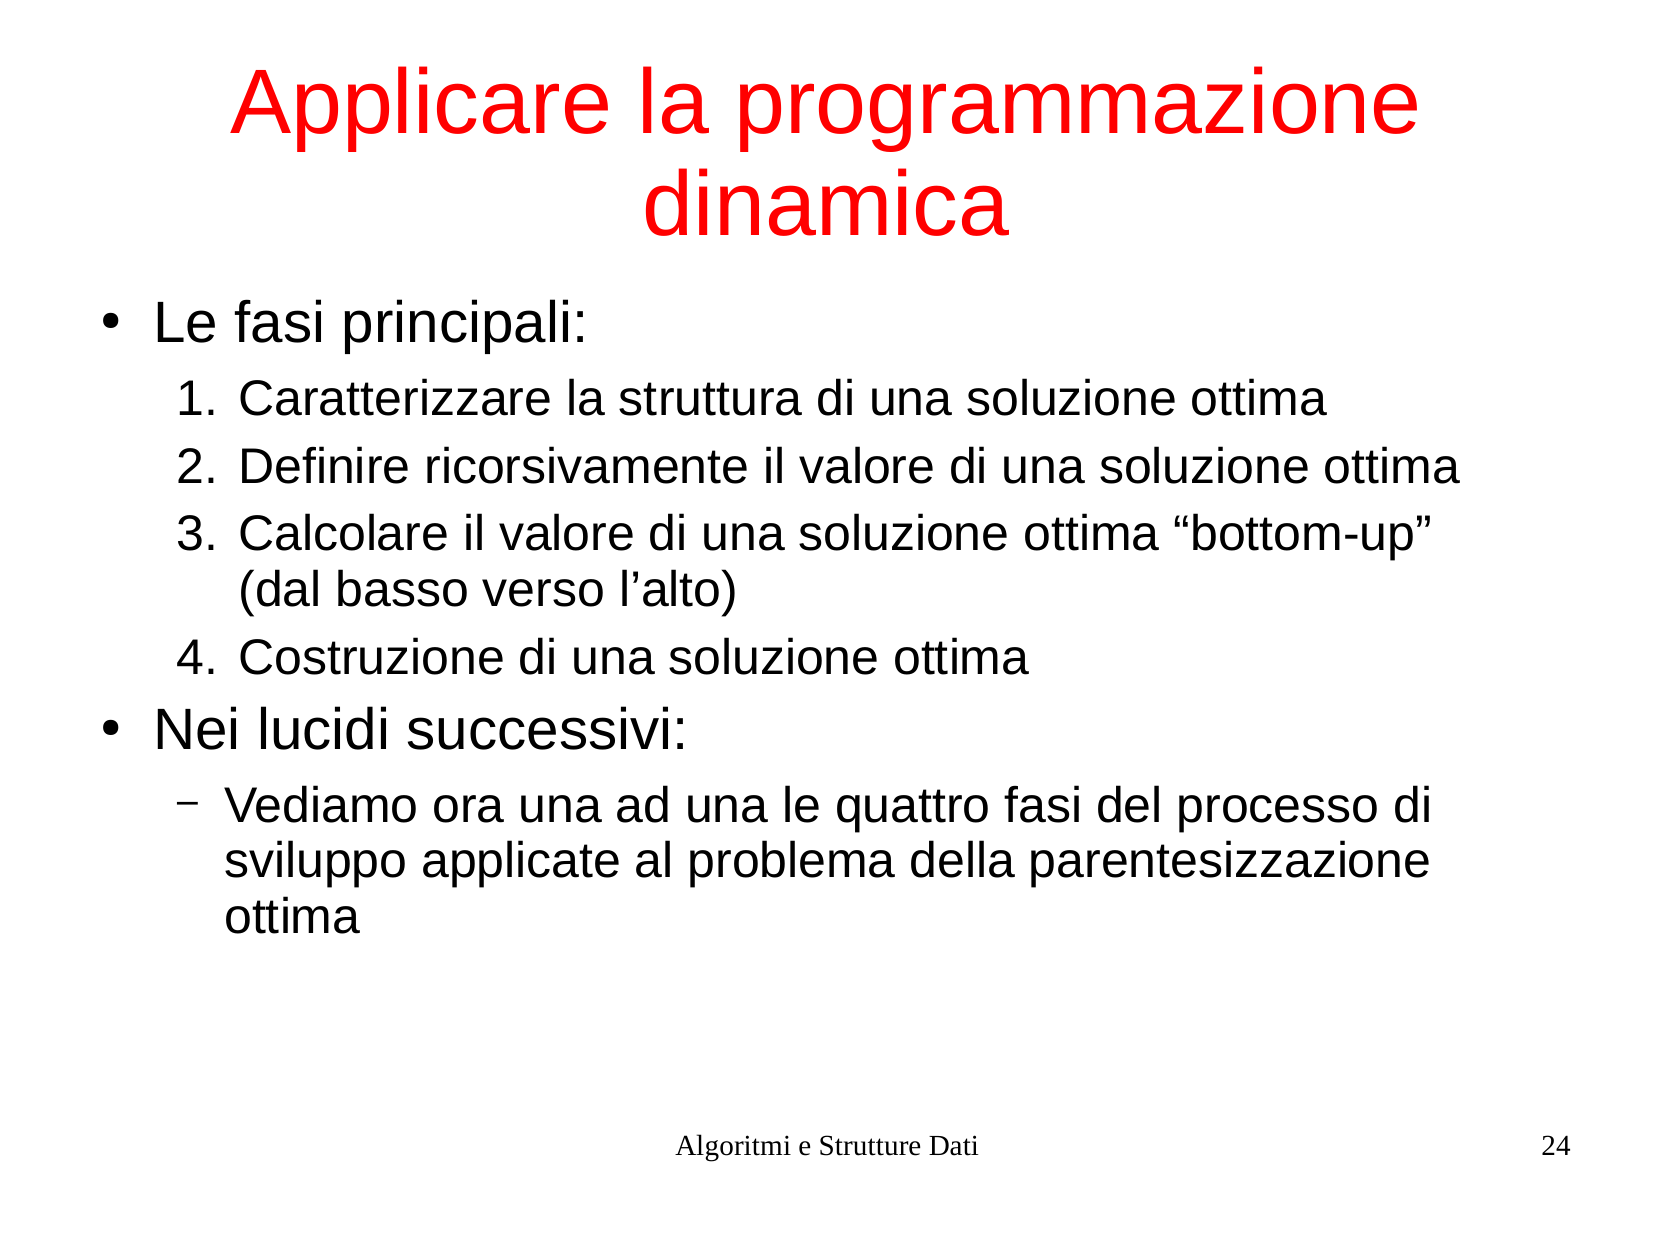

# Applicare la programmazione dinamica
Le fasi principali:
Caratterizzare la struttura di una soluzione ottima
Definire ricorsivamente il valore di una soluzione ottima
Calcolare il valore di una soluzione ottima “bottom-up”
(dal basso verso l’alto)
Costruzione di una soluzione ottima
Nei lucidi successivi:
Vediamo ora una ad una le quattro fasi del processo di sviluppo applicate al problema della parentesizzazione ottima
Algoritmi e Strutture Dati
24